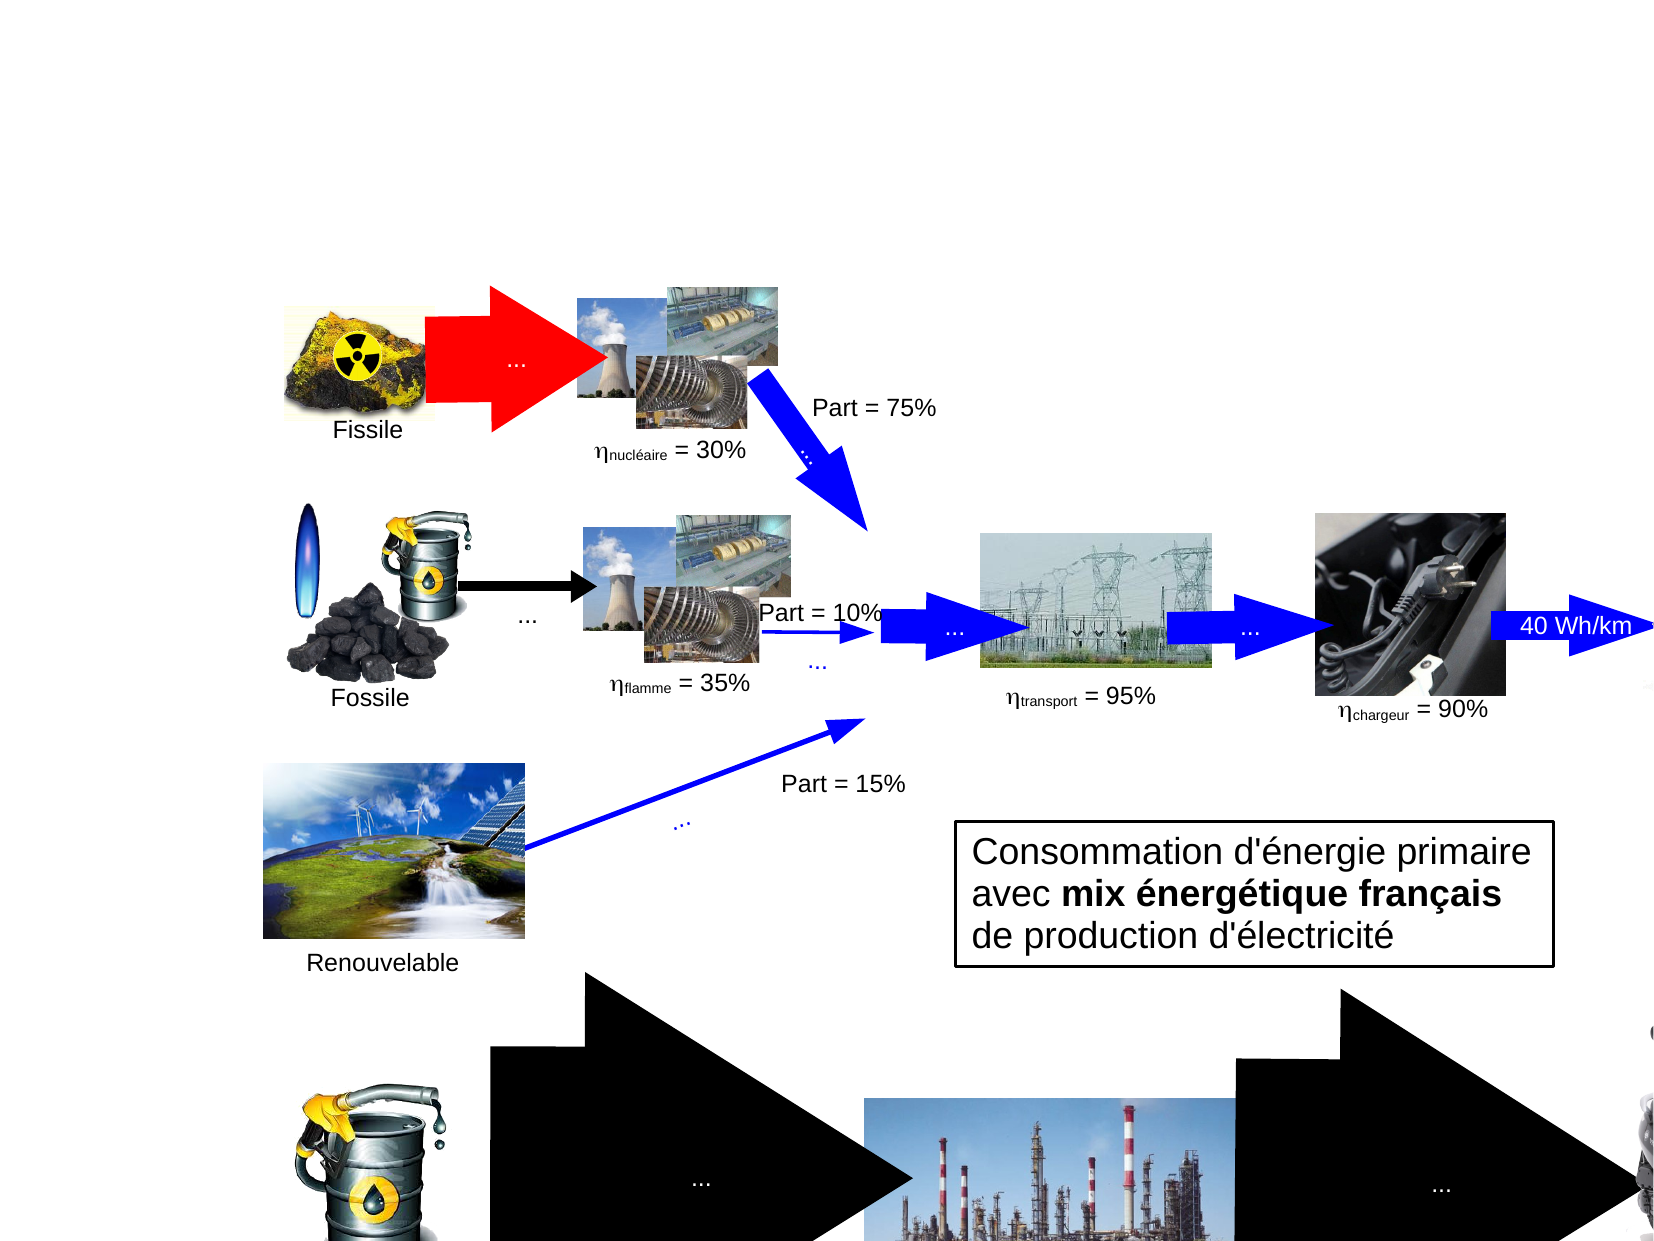

PEUGEOT
E-VIVACITY
3 kW
...
...
Part = 75%
Fissile
nucléaire = 30%
...
Part = 10%
...
40 Wh/km
...
...
flamme = 35%
transport = 95%
Fossile
chargeur = 90%
...
Part = 15%
Consommation d'énergie primaire avec mix énergétique français de production d'électricité
PEUGEOT
VIVACITY
50cc
Renouvelable
...
...
Fossile
raffinage = 94%
Planche n°3